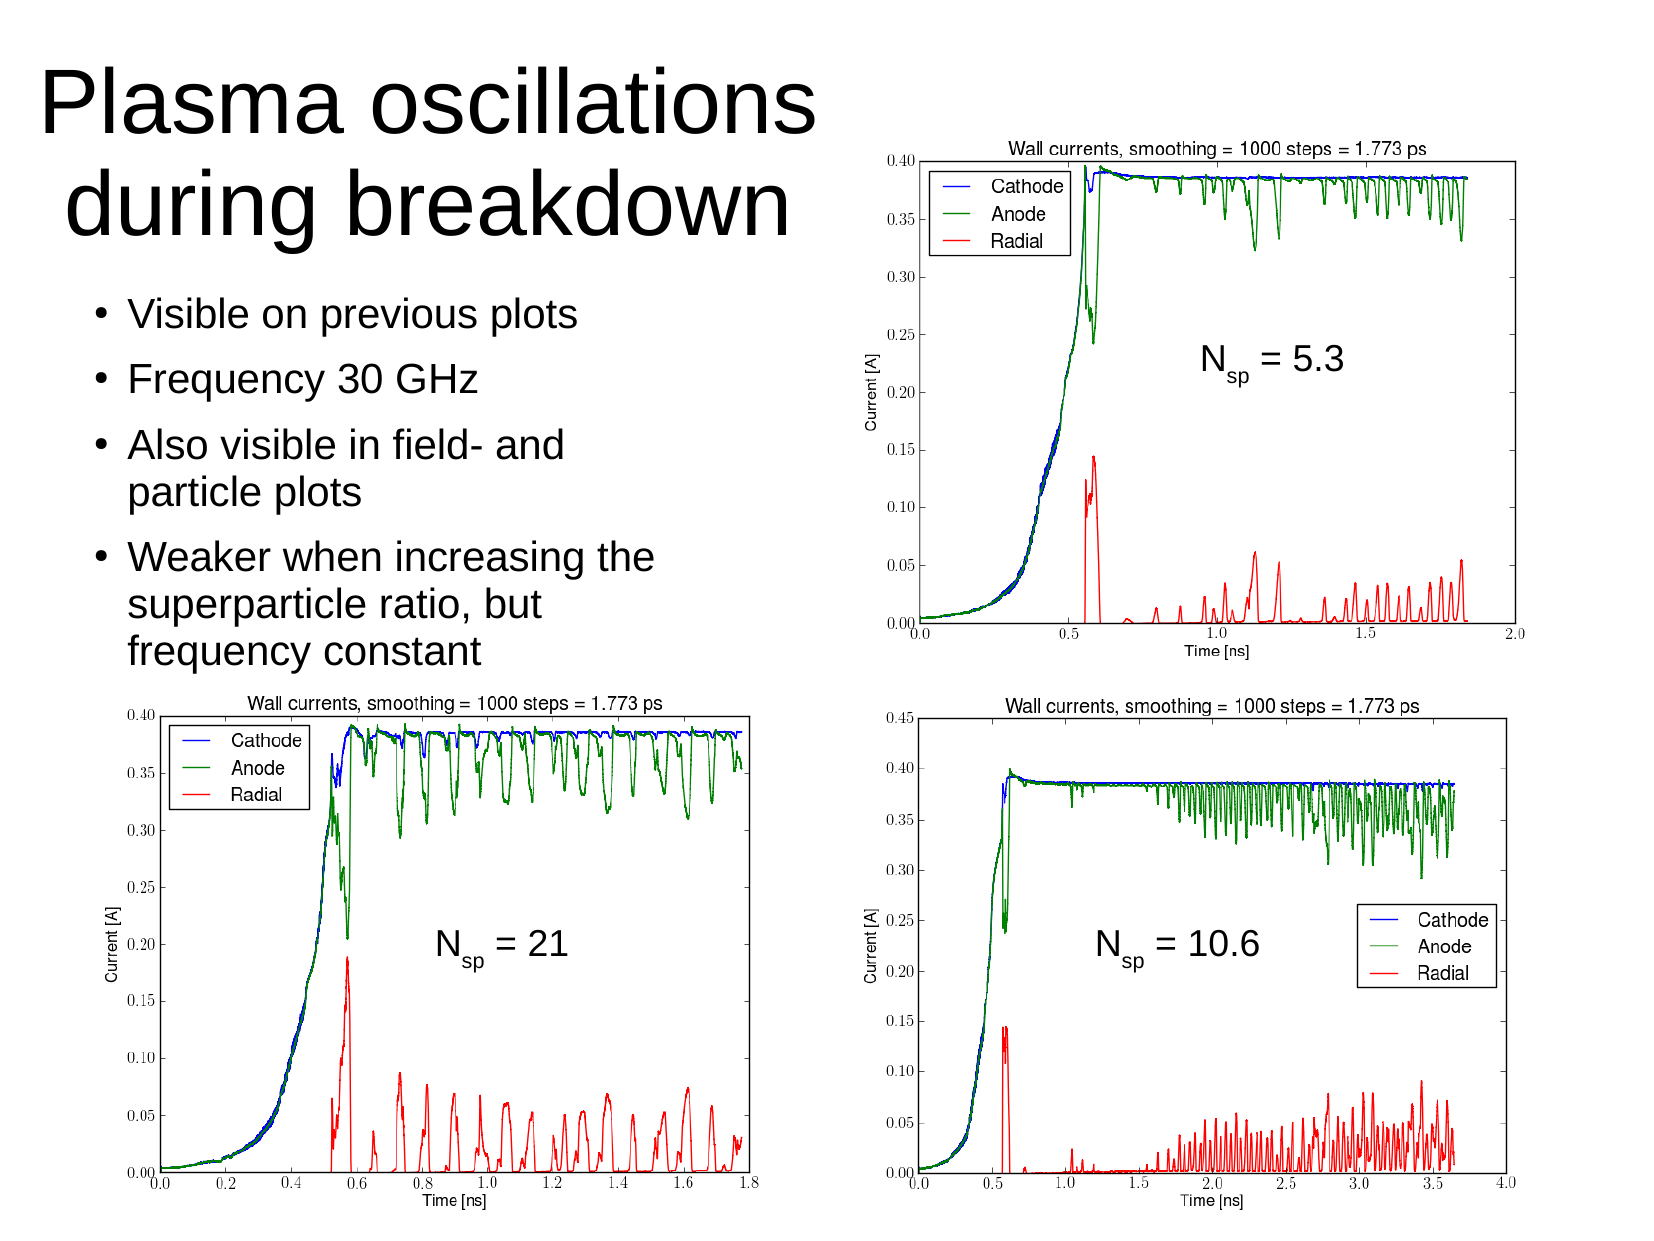

# Plasma oscillations during breakdown
Visible on previous plots
Frequency 30 GHz
Also visible in field- and
particle plots
Weaker when increasing the superparticle ratio, but
frequency constant
Nsp = 5.3
Nsp = 21
Nsp = 10.6